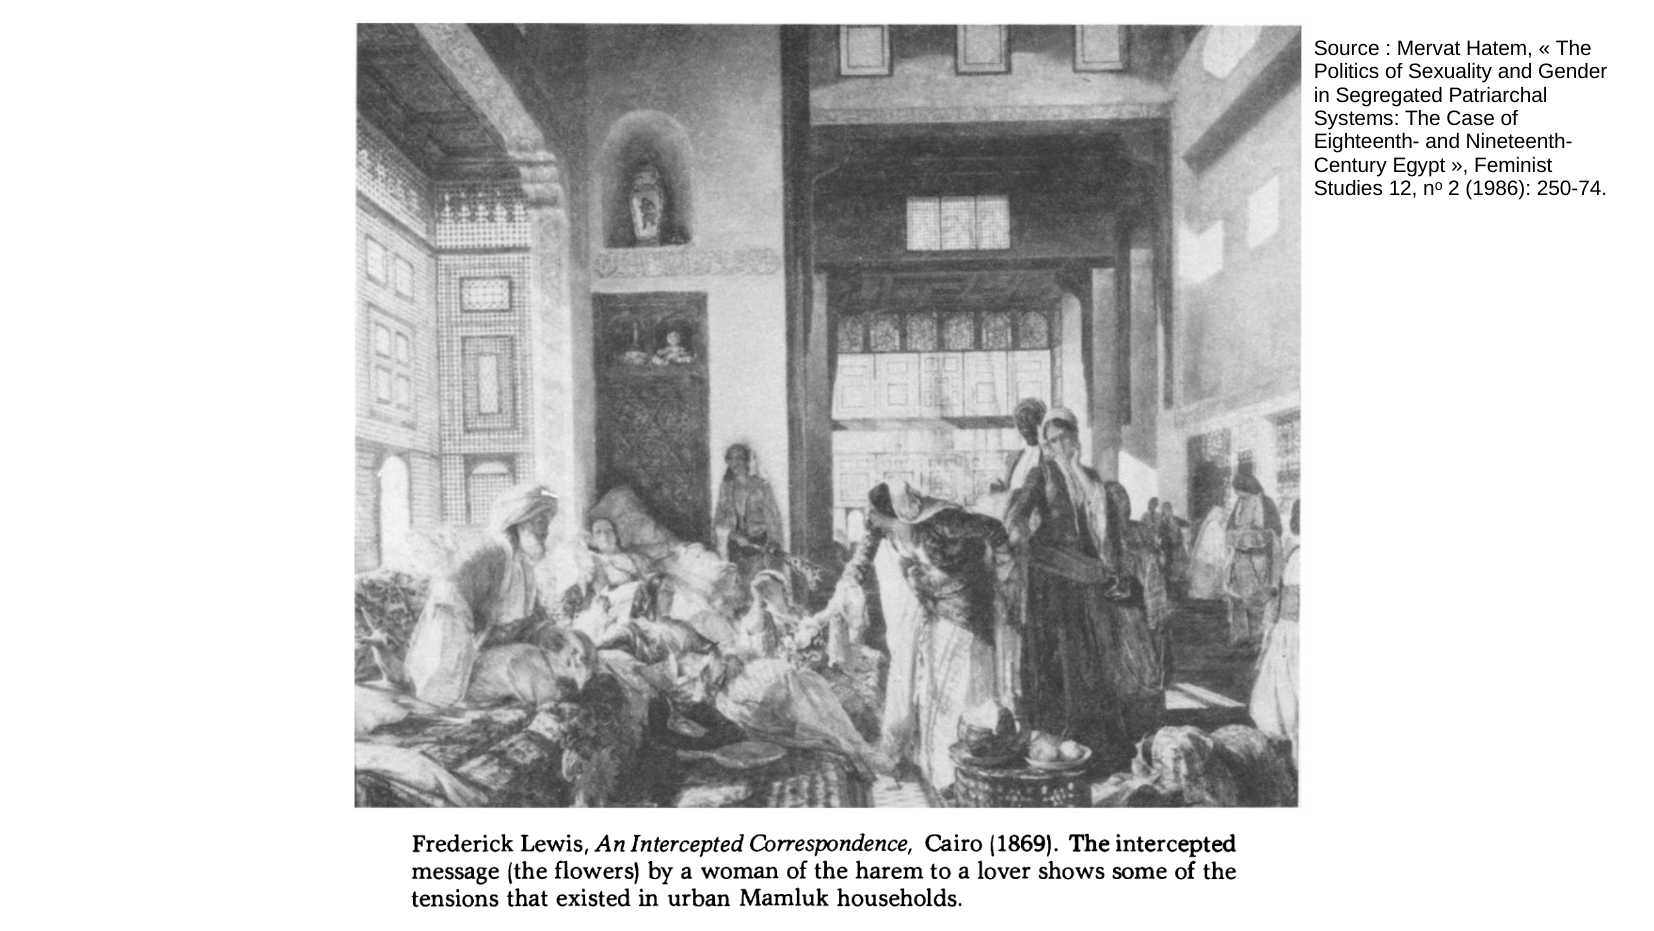

Source : Mervat Hatem, « The Politics of Sexuality and Gender in Segregated Patriarchal Systems: The Case of Eighteenth- and Nineteenth-Century Egypt », Feminist Studies 12, nᵒ 2 (1986): 250‑74.